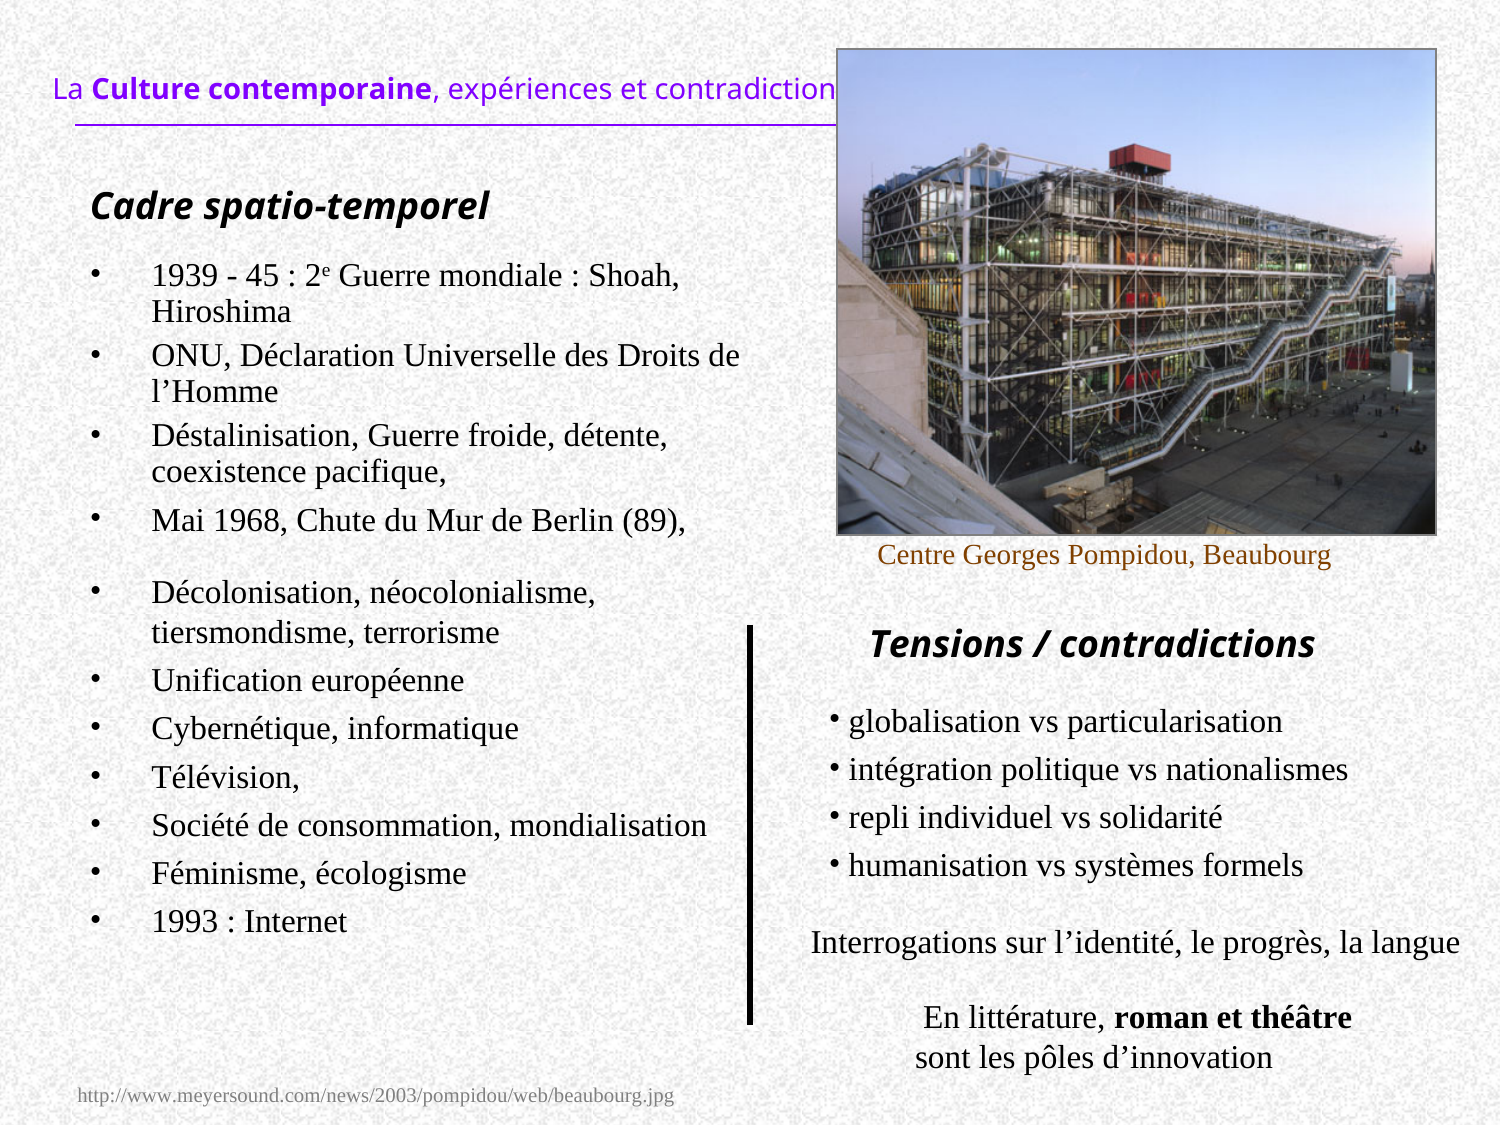

La Culture contemporaine, expériences et contradictions
Cadre spatio-temporel
1939 - 45 : 2e Guerre mondiale : Shoah, Hiroshima
ONU, Déclaration Universelle des Droits de l’Homme
Déstalinisation, Guerre froide, détente, coexistence pacifique,
Mai 1968, Chute du Mur de Berlin (89),
Centre Georges Pompidou, Beaubourg
Décolonisation, néocolonialisme,
tiersmondisme, terrorisme
Unification européenne
Cybernétique, informatique
Télévision,
Société de consommation, mondialisation
Féminisme, écologisme
1993 : Internet
Tensions / contradictions
 globalisation vs particularisation
 intégration politique vs nationalismes
 repli individuel vs solidarité
 humanisation vs systèmes formels
 Interrogations sur l’identité, le progrès, la langue
 En littérature, roman et théâtre
sont les pôles d’innovation
http://www.meyersound.com/news/2003/pompidou/web/beaubourg.jpg